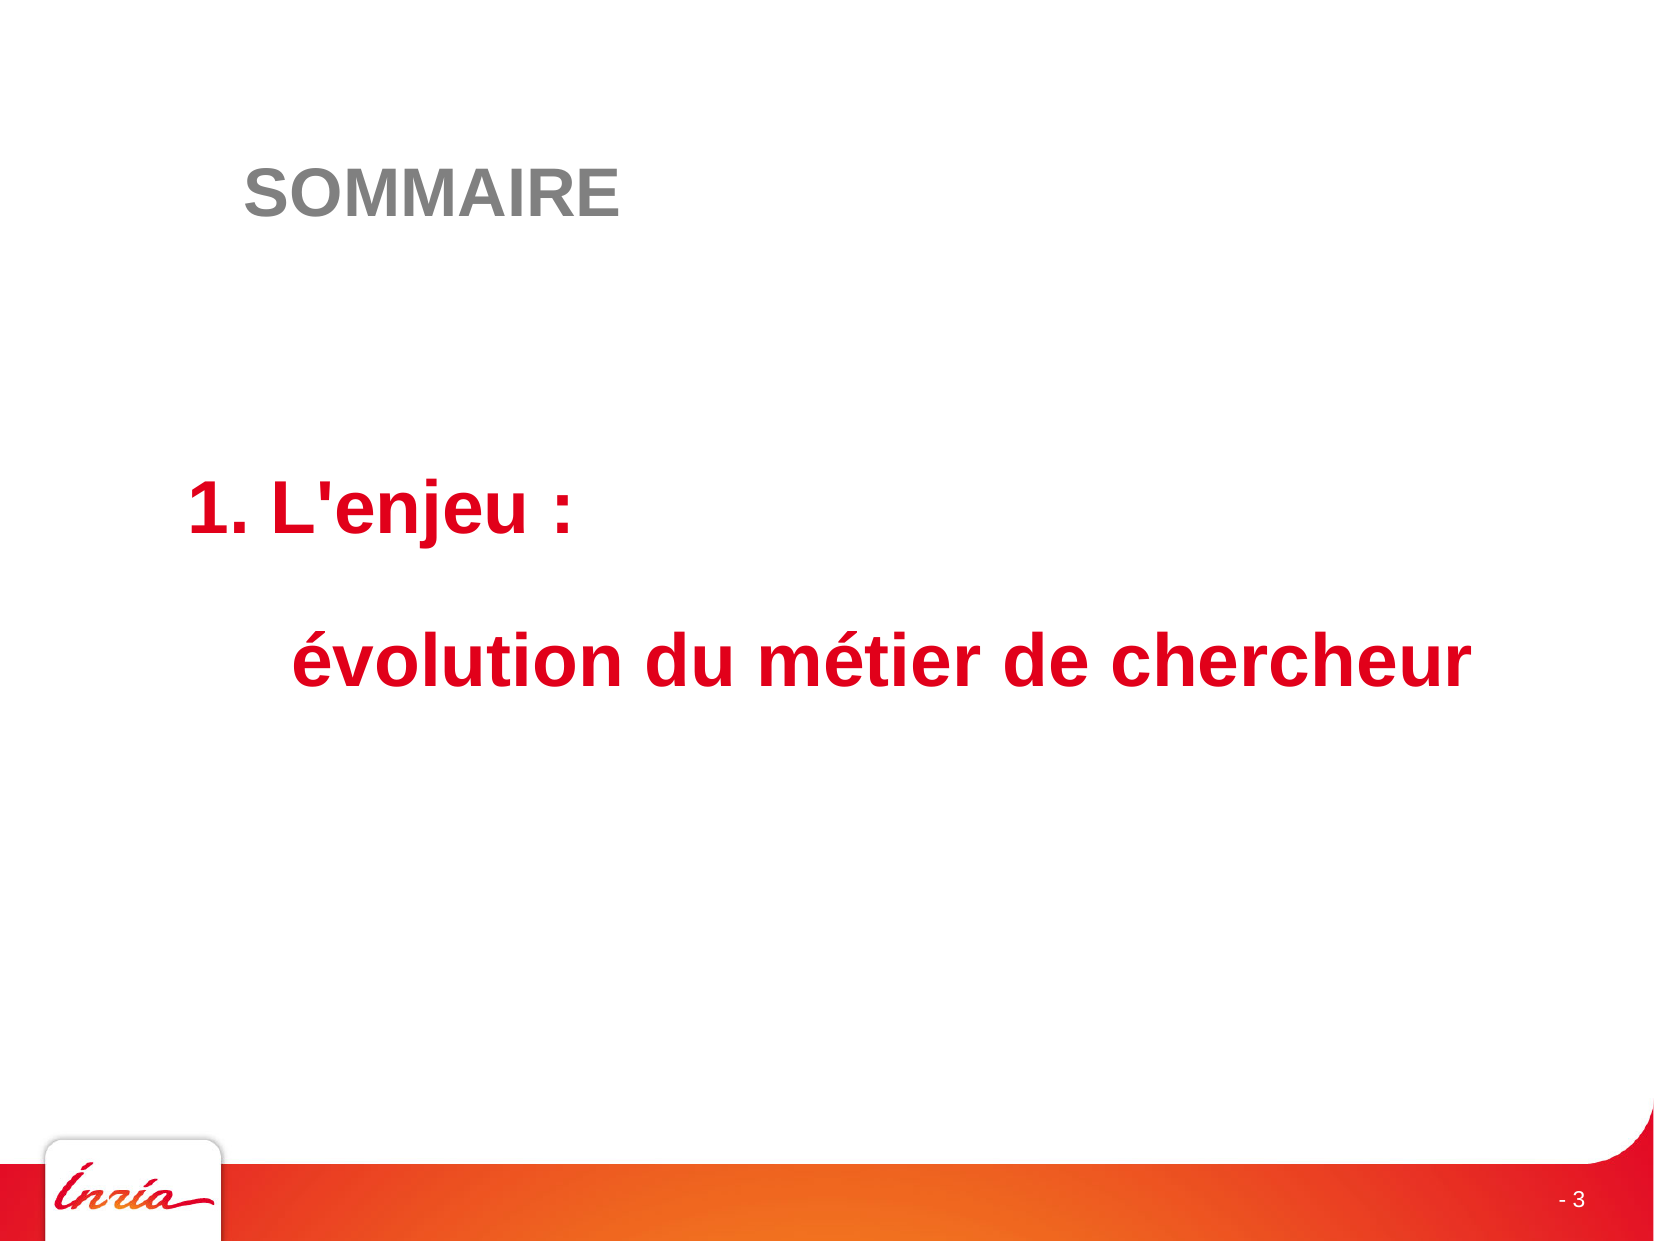

SOMMAIRE
# 1. L'enjeu : évolution du métier de chercheur